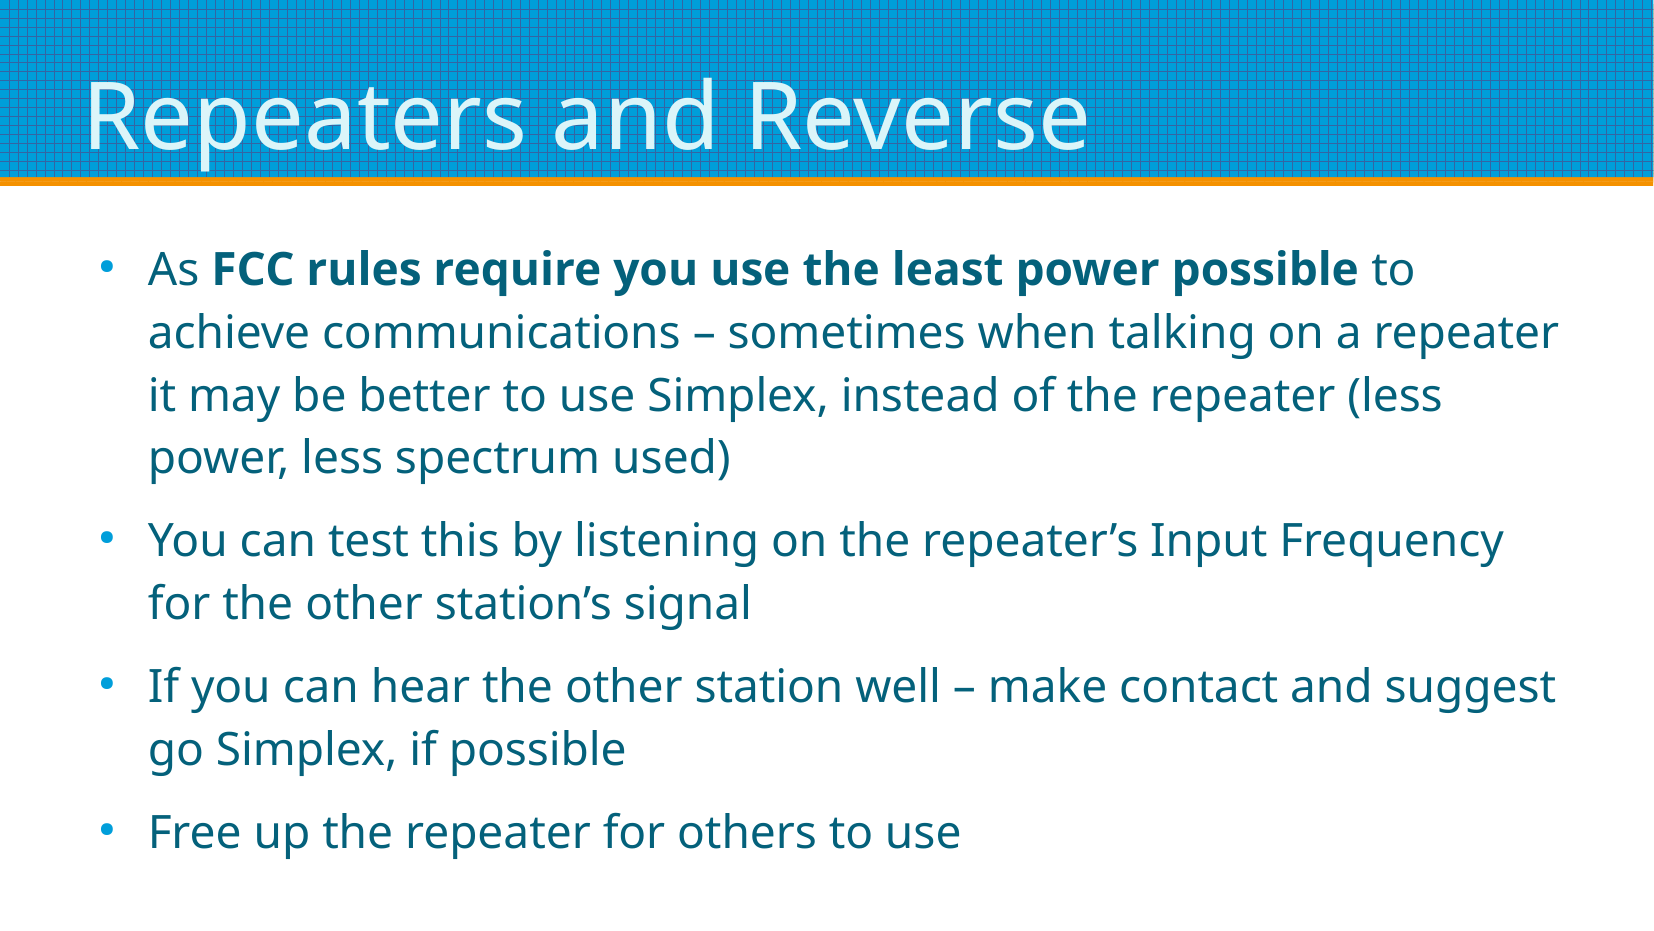

# Repeaters and Reverse
As FCC rules require you use the least power possible to achieve communications – sometimes when talking on a repeater it may be better to use Simplex, instead of the repeater (less power, less spectrum used)
You can test this by listening on the repeater’s Input Frequency for the other station’s signal
If you can hear the other station well – make contact and suggest go Simplex, if possible
Free up the repeater for others to use